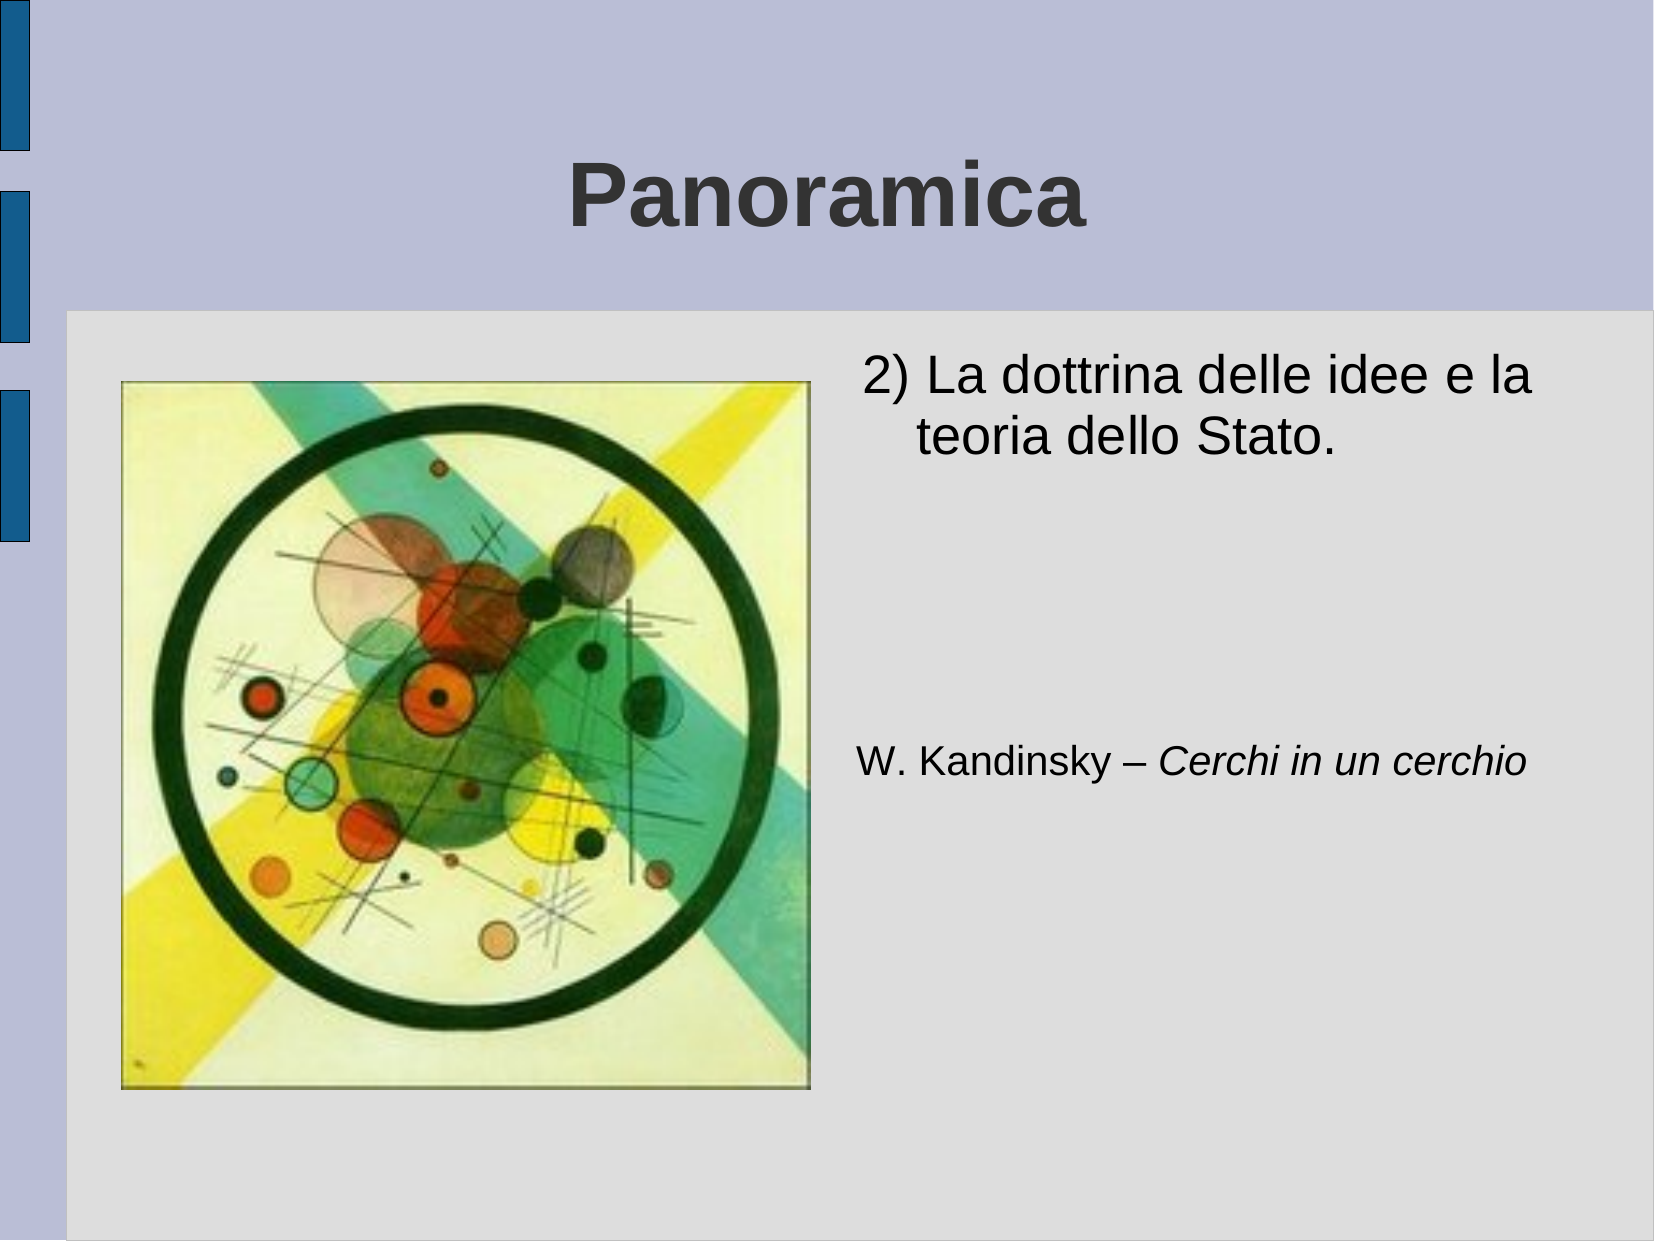

# Panoramica
2) La dottrina delle idee e la teoria dello Stato.
W. Kandinsky – Cerchi in un cerchio